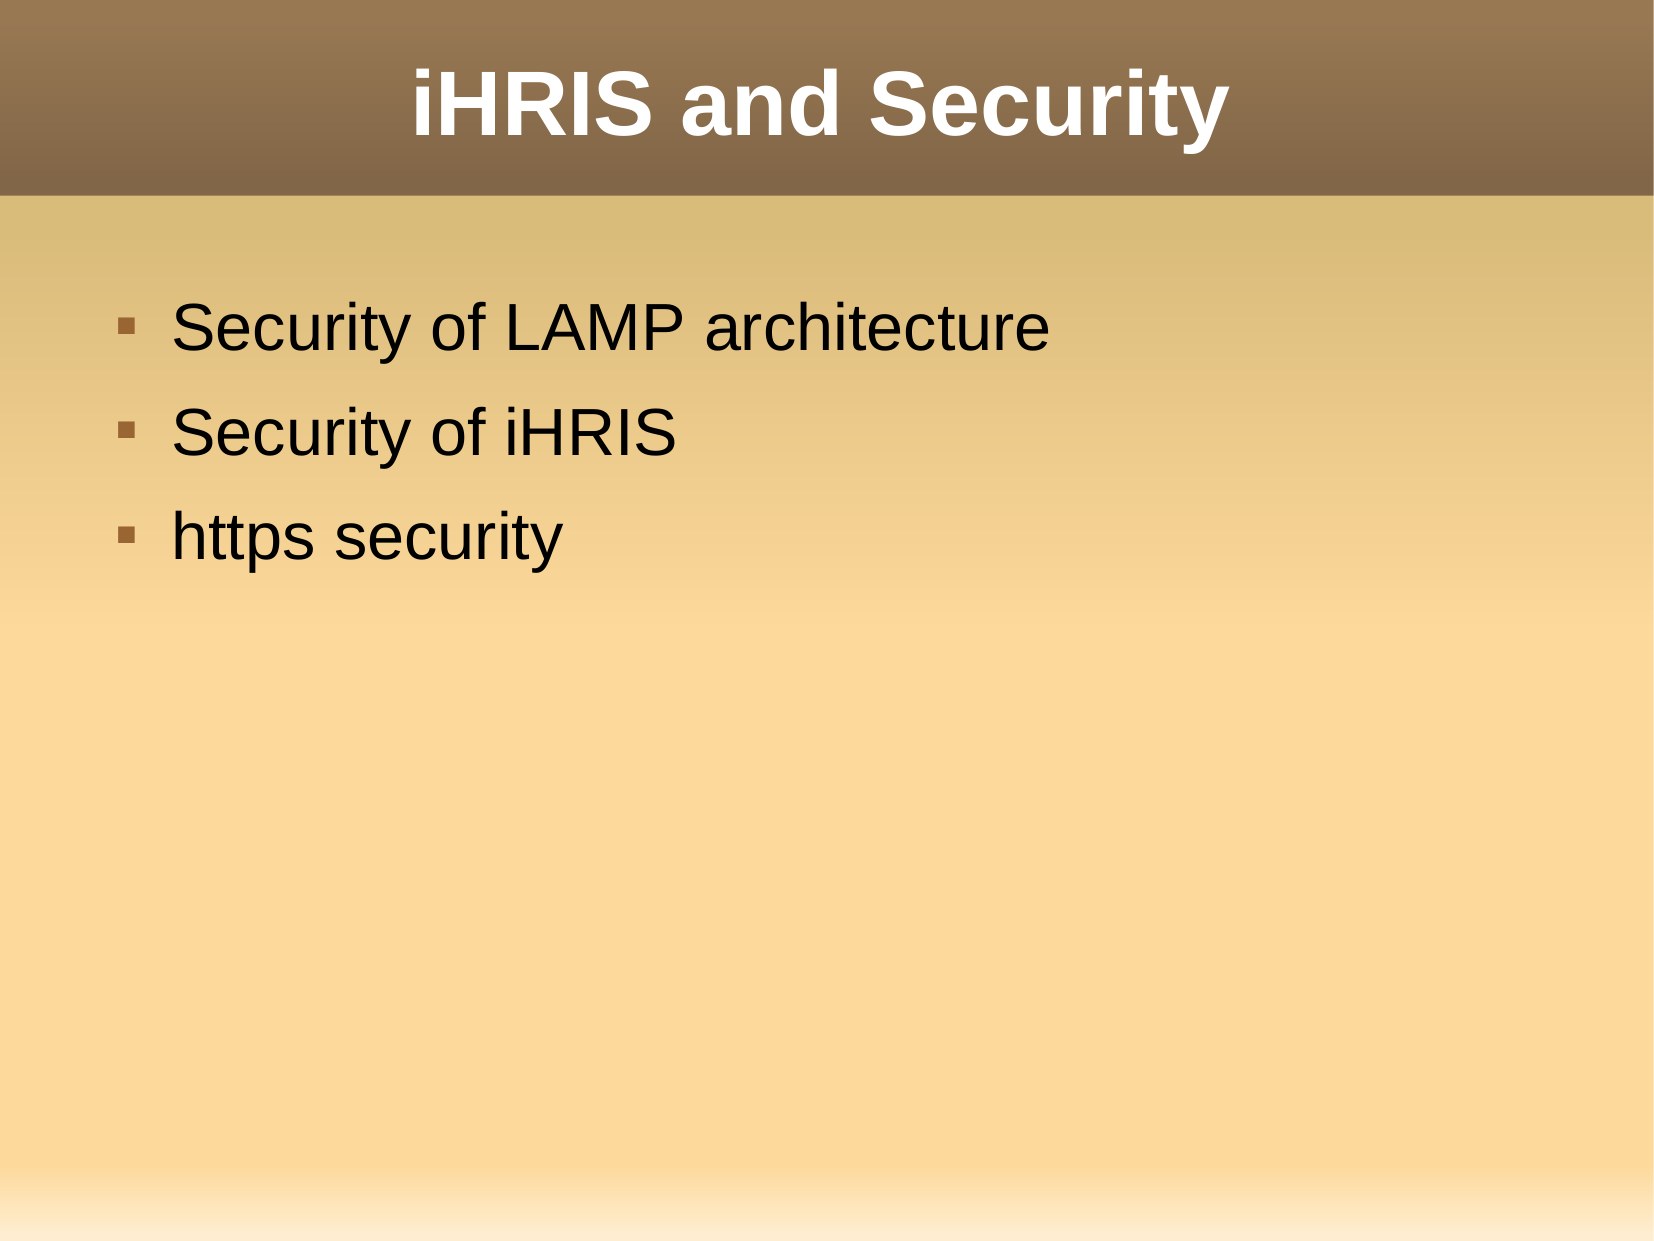

# iHRIS and Security
Security of LAMP architecture
Security of iHRIS
https security